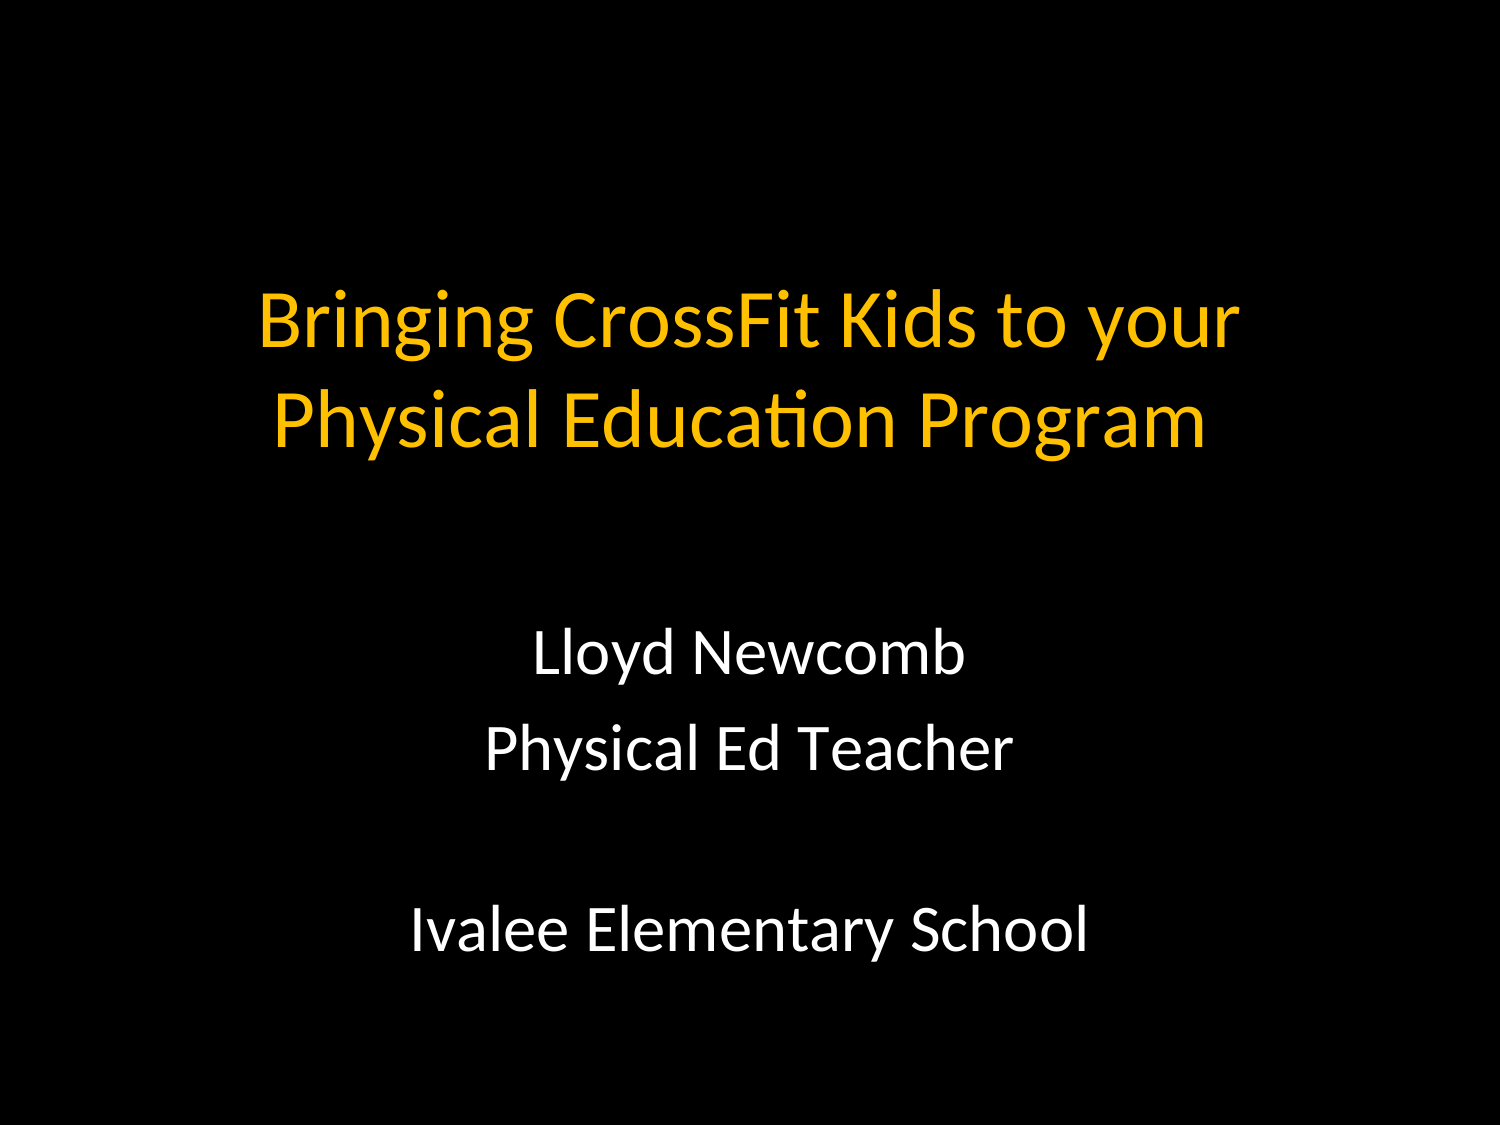

# Bringing CrossFit Kids to your Physical Education Program
Lloyd Newcomb
Physical Ed Teacher
Ivalee Elementary School